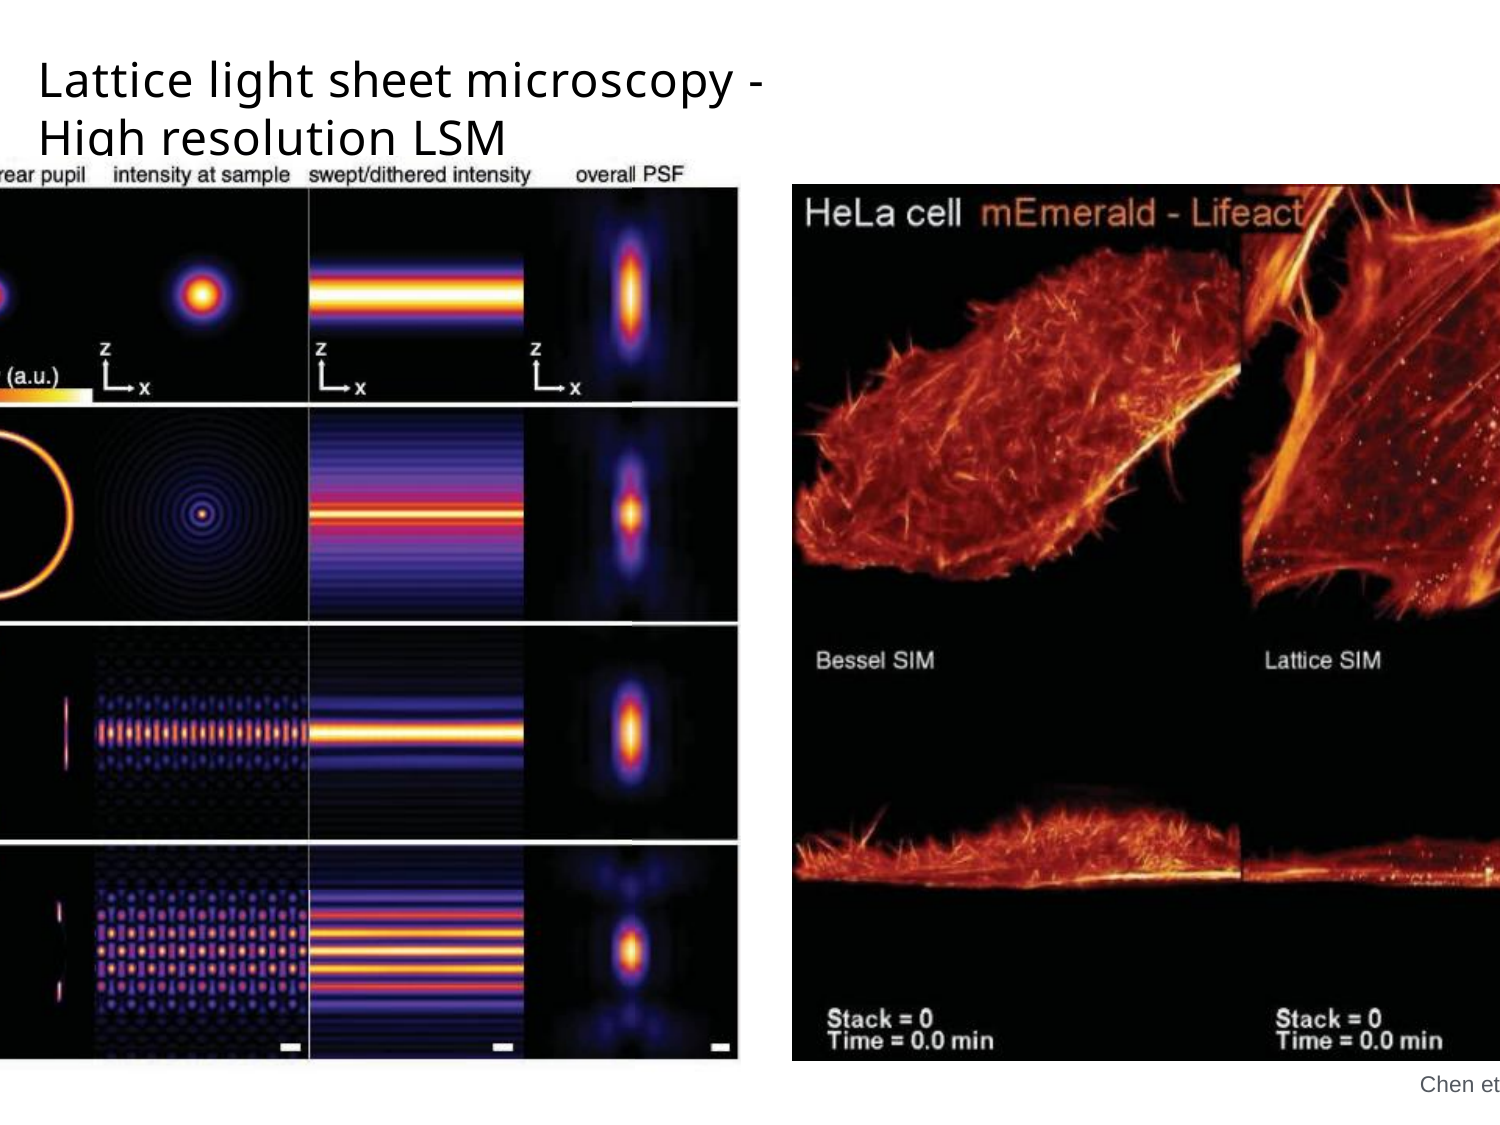

# Lattice light sheet microscopy - High resolution LSM
Chen et al. 2014, Science